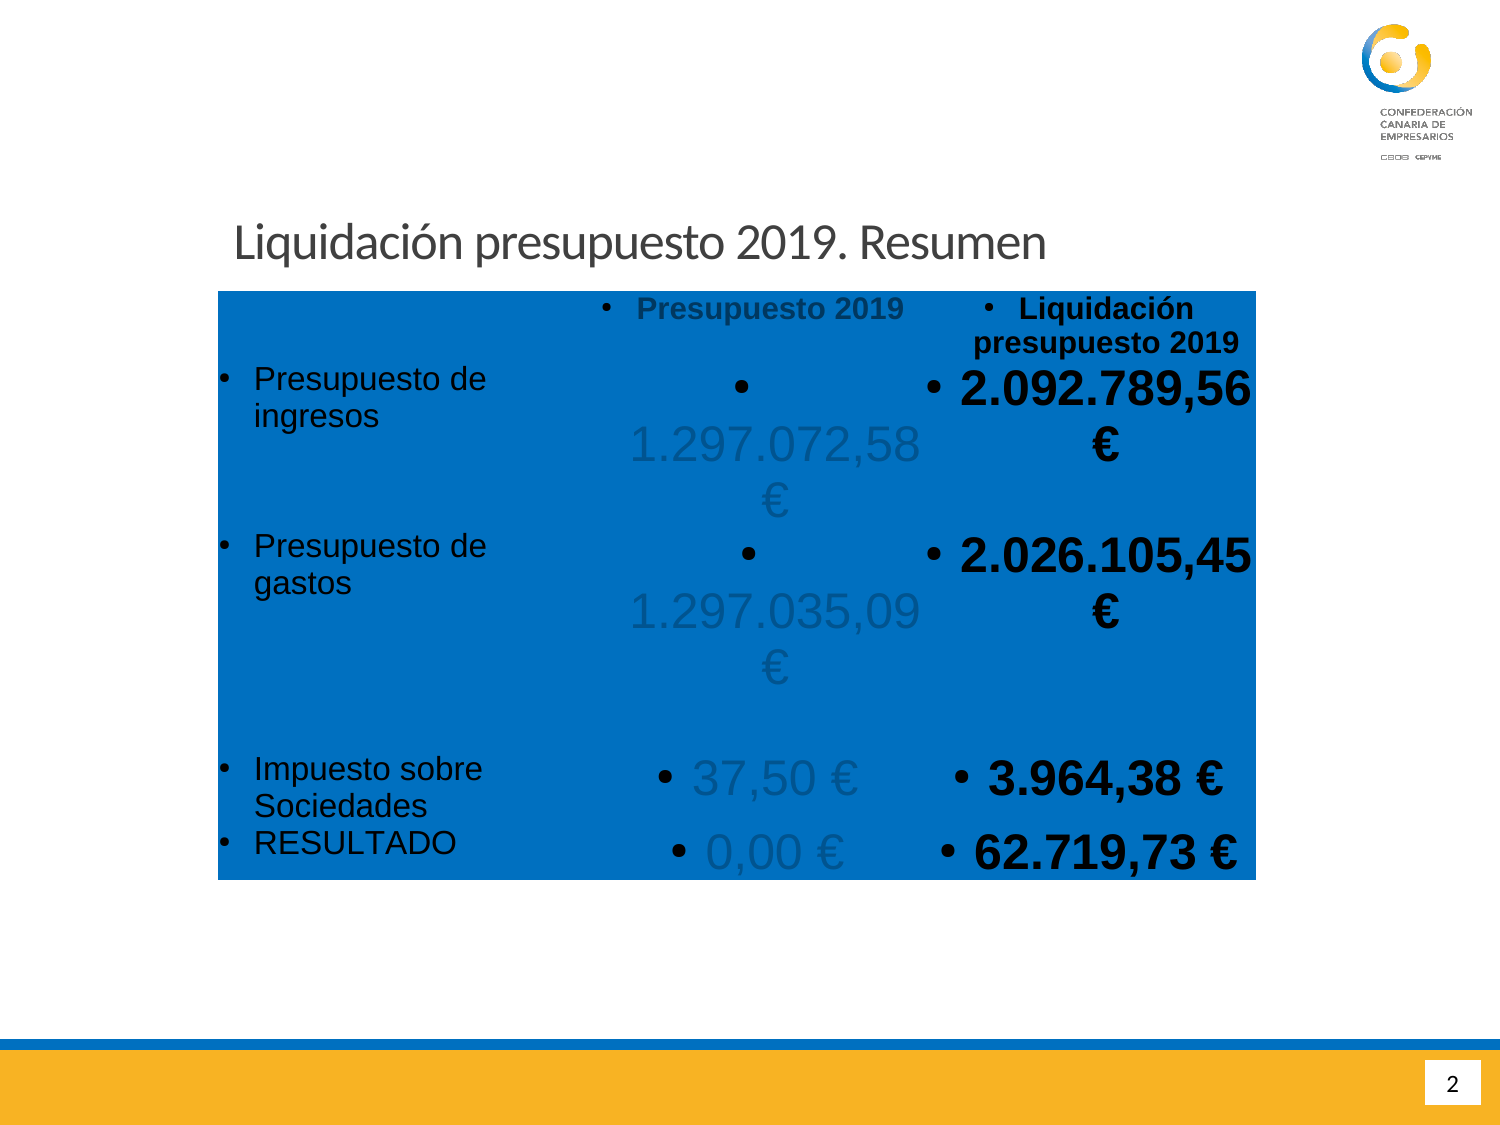

# Liquidación presupuesto 2019. Resumen
| | Presupuesto 2019 | Liquidación presupuesto 2019 |
| --- | --- | --- |
| Presupuesto de ingresos | 1.297.072,58 € | 2.092.789,56 € |
| Presupuesto de gastos | 1.297.035,09 € | 2.026.105,45 € |
| | | |
| Impuesto sobre Sociedades | 37,50 € | 3.964,38 € |
| RESULTADO | 0,00 € | 62.719,73 € |